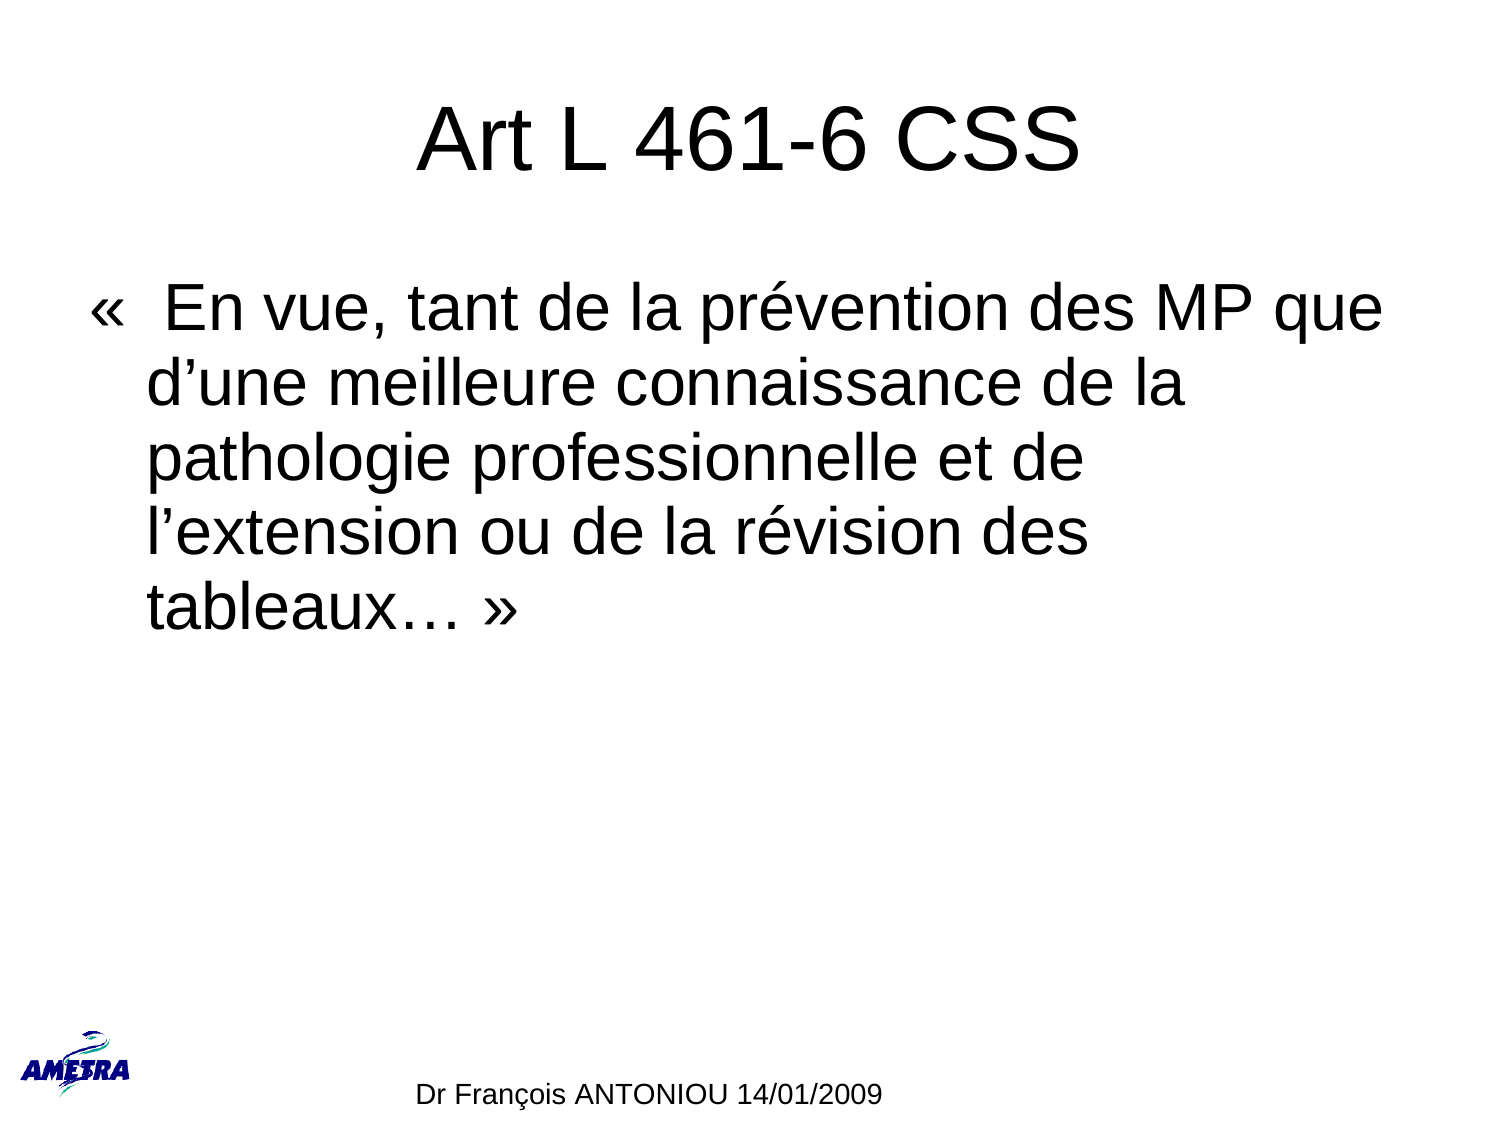

# Art L 461-6 CSS
«  En vue, tant de la prévention des MP que d’une meilleure connaissance de la pathologie professionnelle et de l’extension ou de la révision des tableaux… »
Dr François ANTONIOU 14/01/2009